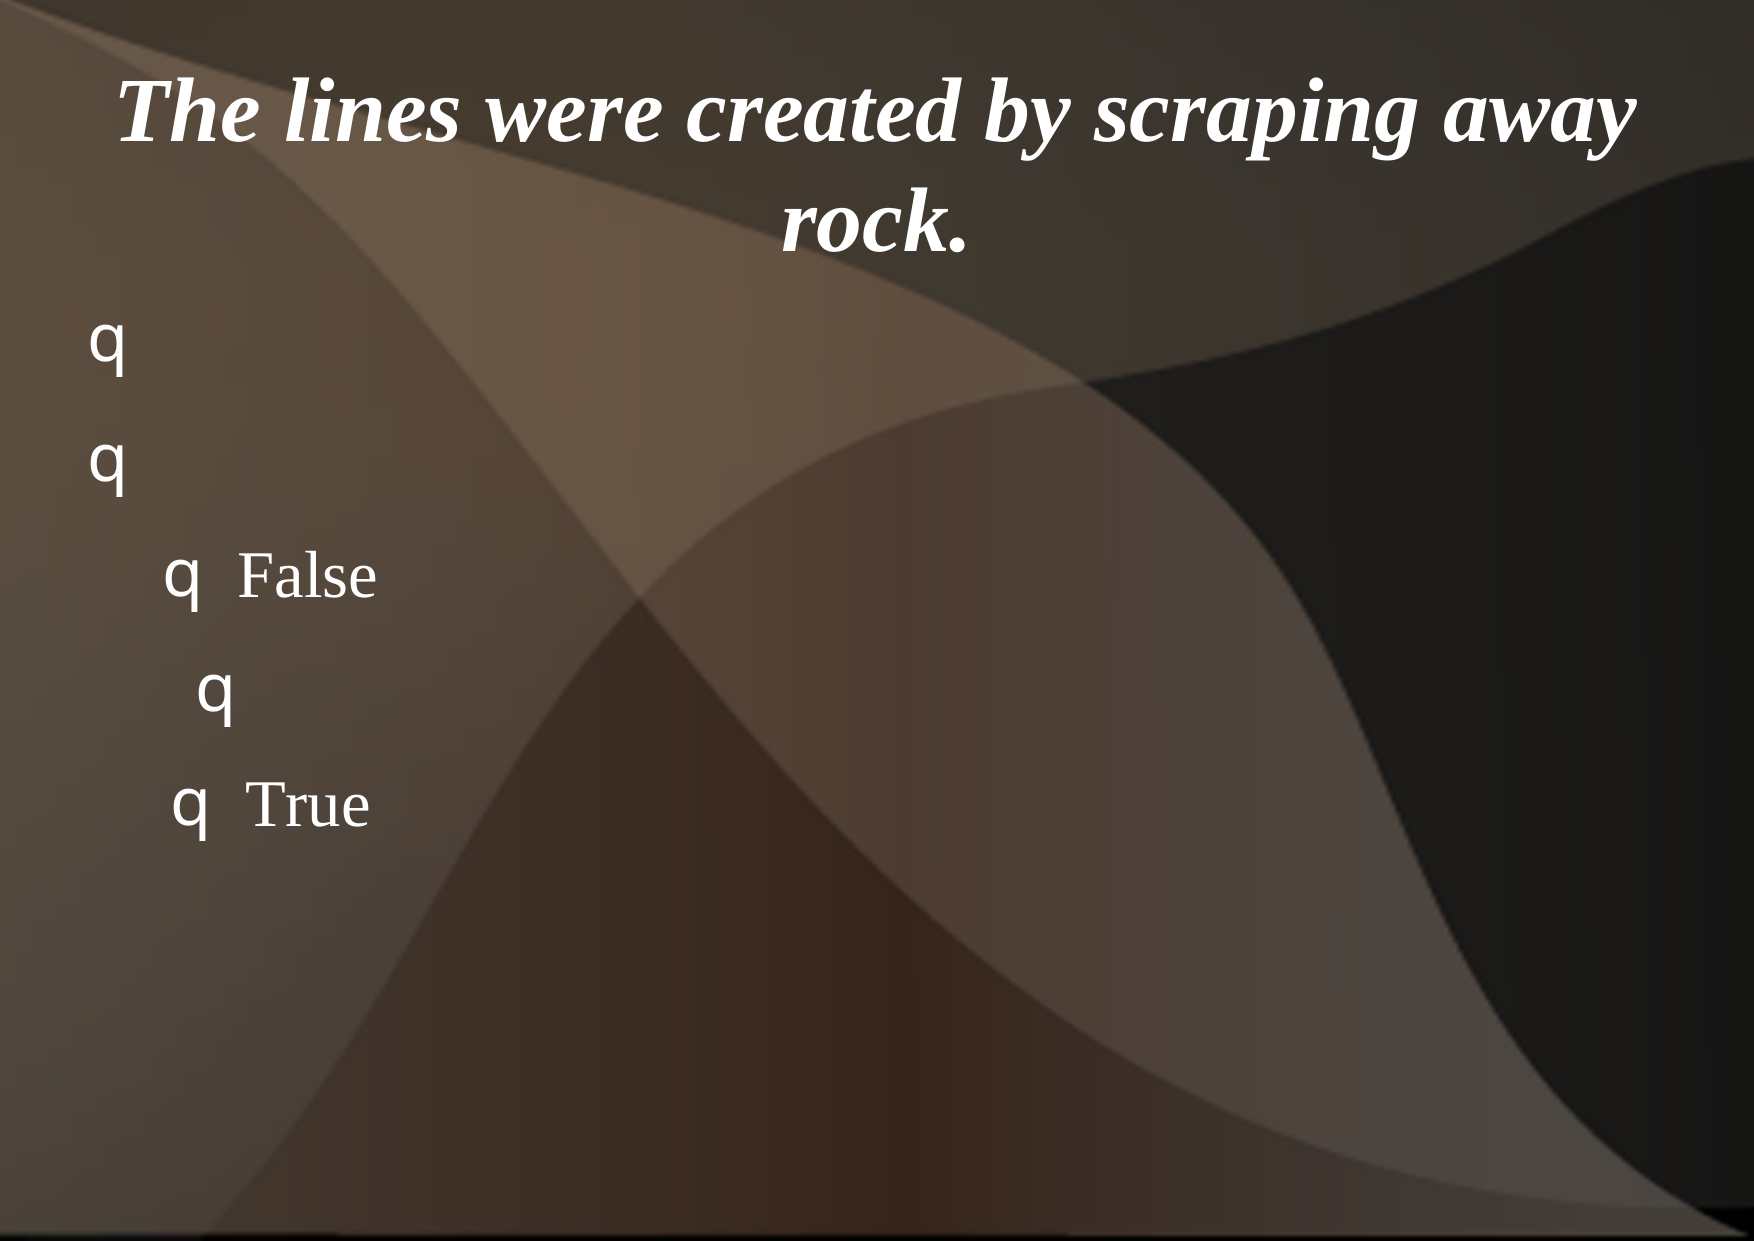

# The lines were created by scraping away rock.
False
True